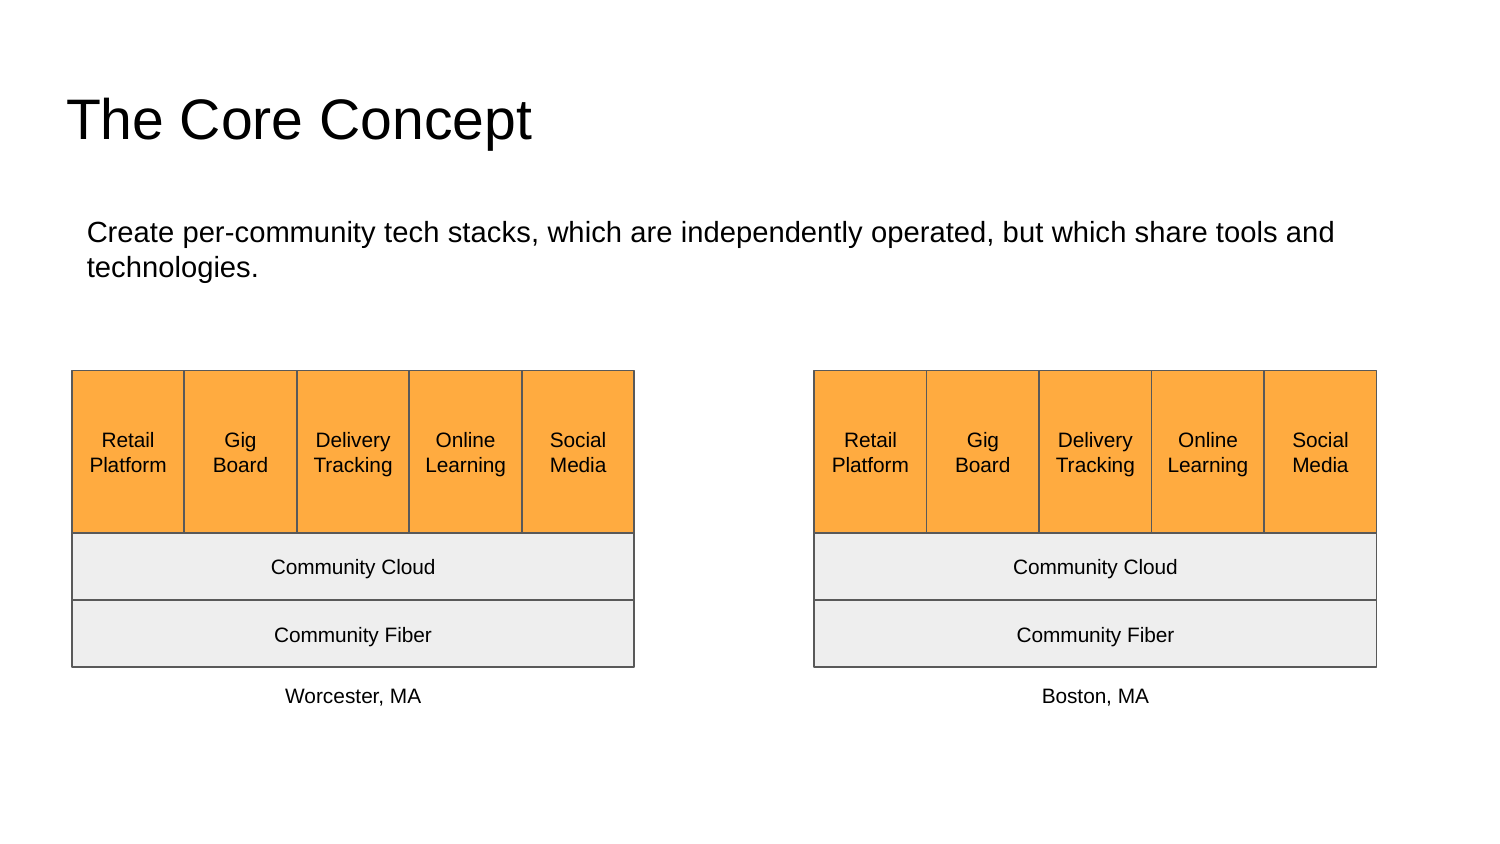

# The Core Concept
Create per-community tech stacks, which are independently operated, but which share tools and technologies.
Retail
Platform
Gig Board
Delivery
Tracking
Online Learning
Social
Media
Retail
Platform
Gig Board
Delivery
Tracking
Online Learning
Social
Media
Community Cloud
Community Cloud
Community Fiber
Community Fiber
Worcester, MA
Boston, MA